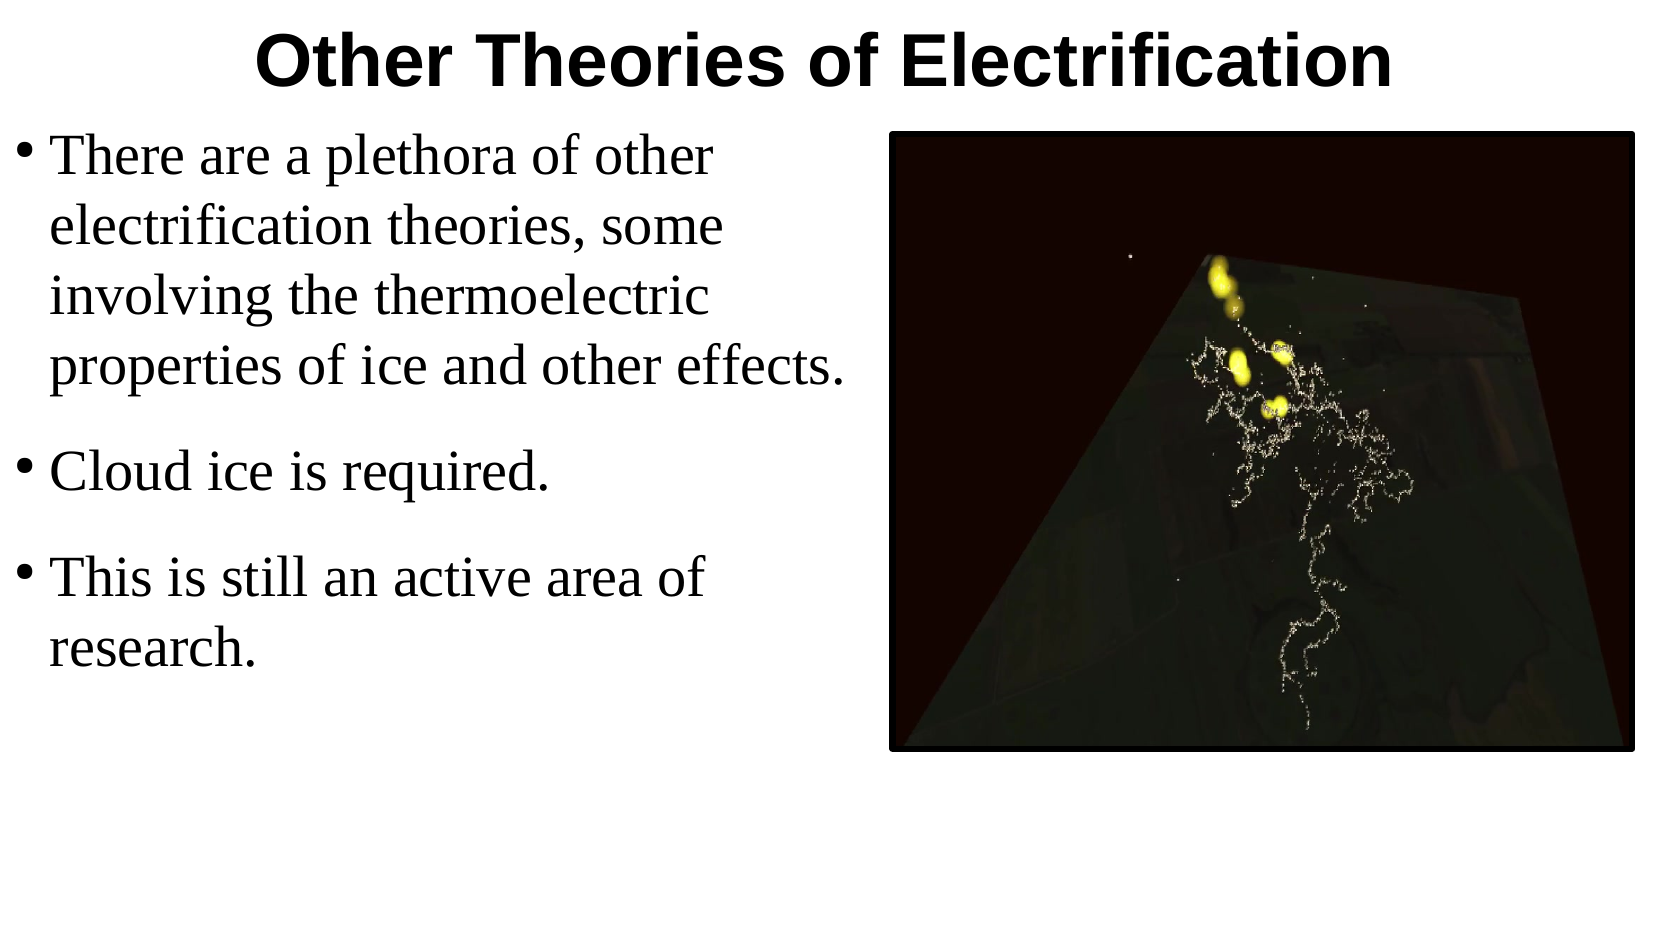

# Other Theories of Electrification
There are a plethora of other electrification theories, some involving the thermoelectric properties of ice and other effects.
Cloud ice is required.
This is still an active area of research.